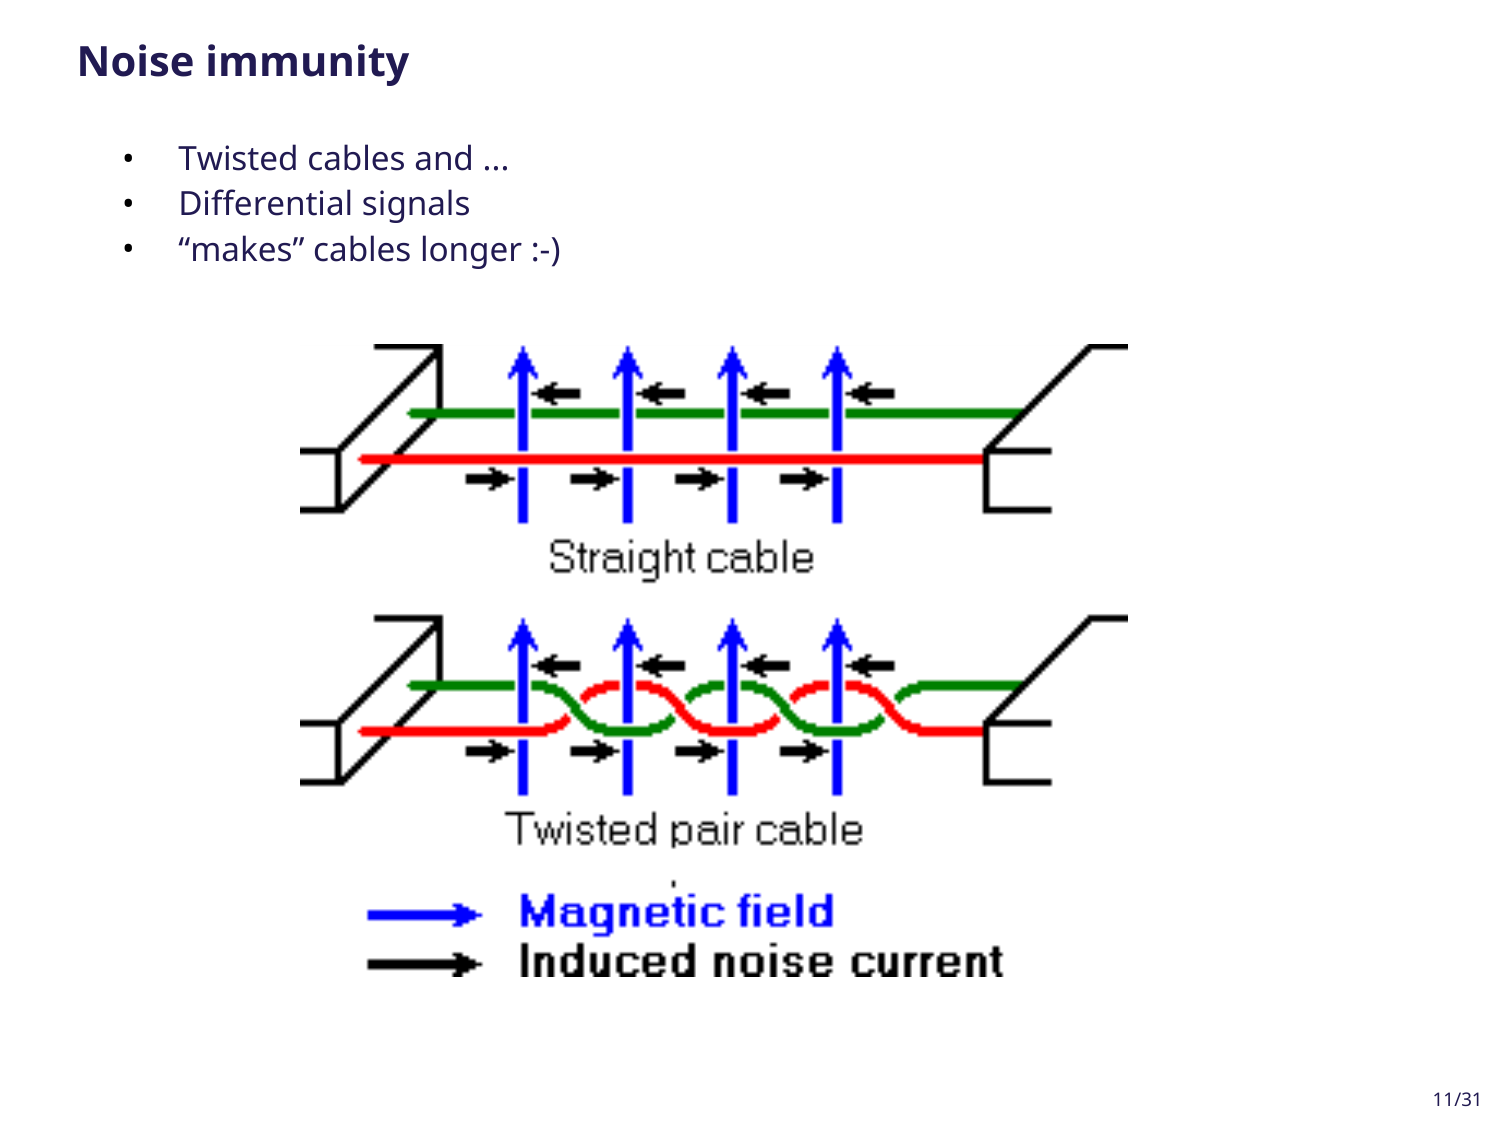

# Noise immunity
Twisted cables and ...
Differential signals
“makes” cables longer :-)